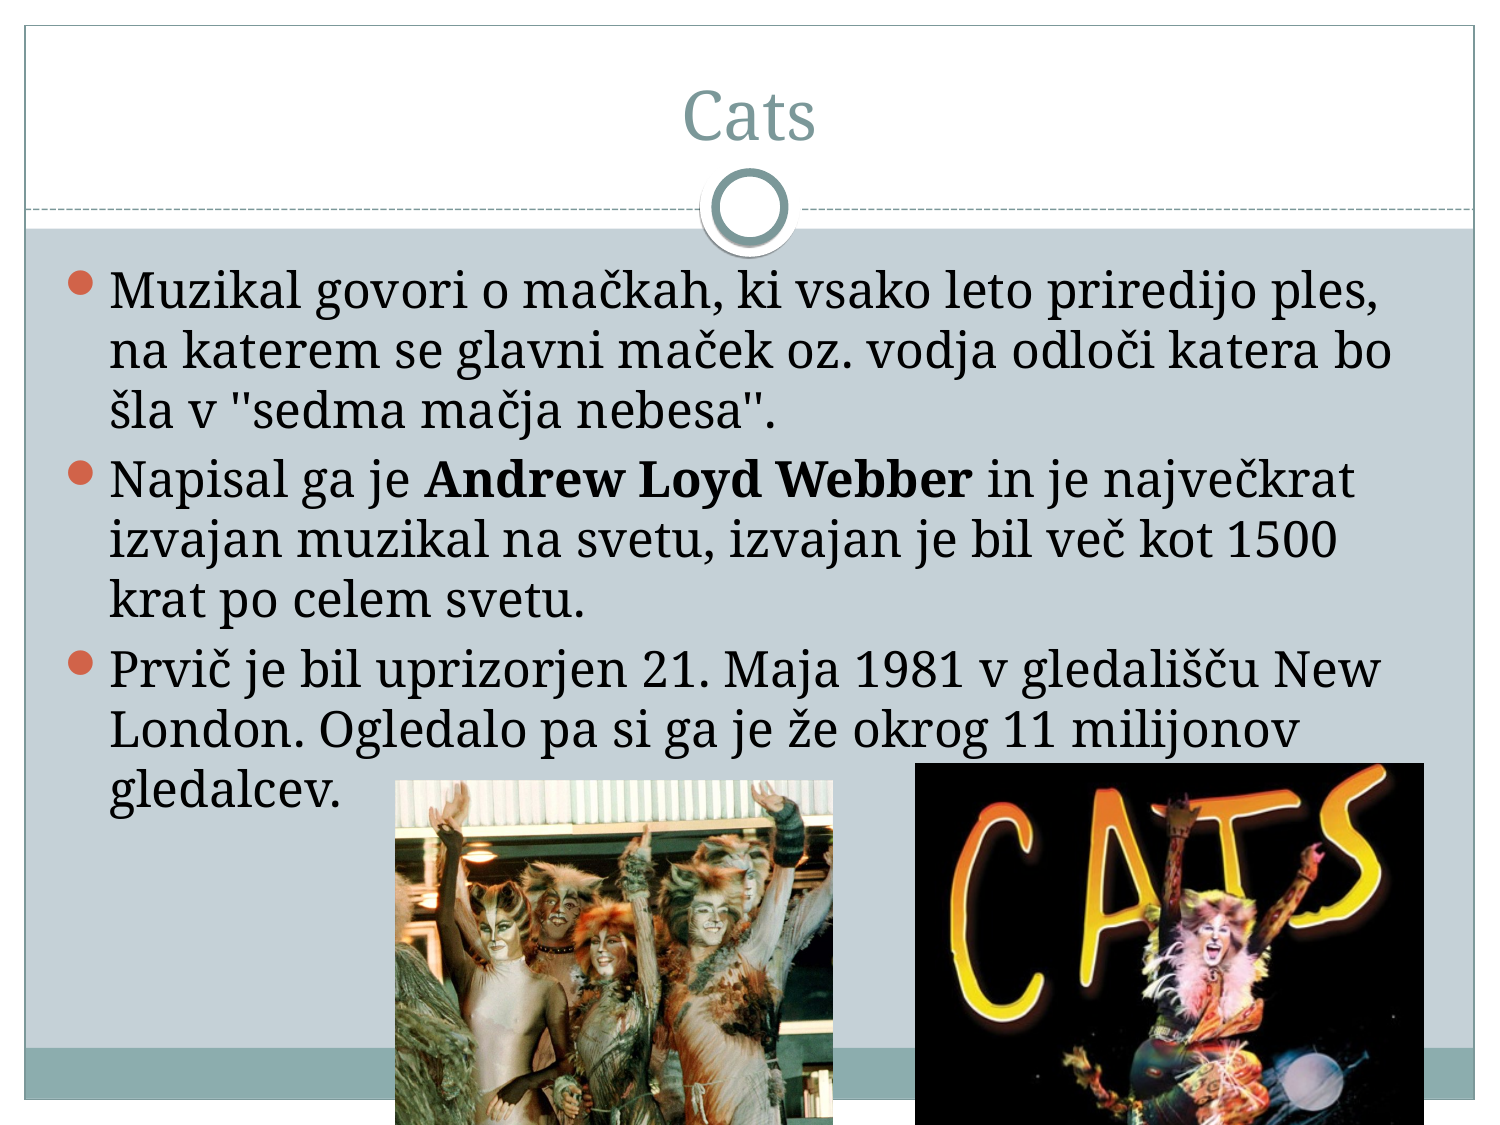

# Cats
Muzikal govori o mačkah, ki vsako leto priredijo ples, na katerem se glavni maček oz. vodja odloči katera bo šla v ''sedma mačja nebesa''.
Napisal ga je Andrew Loyd Webber in je največkrat izvajan muzikal na svetu, izvajan je bil več kot 1500 krat po celem svetu.
Prvič je bil uprizorjen 21. Maja 1981 v gledališču New London. Ogledalo pa si ga je že okrog 11 milijonov gledalcev.